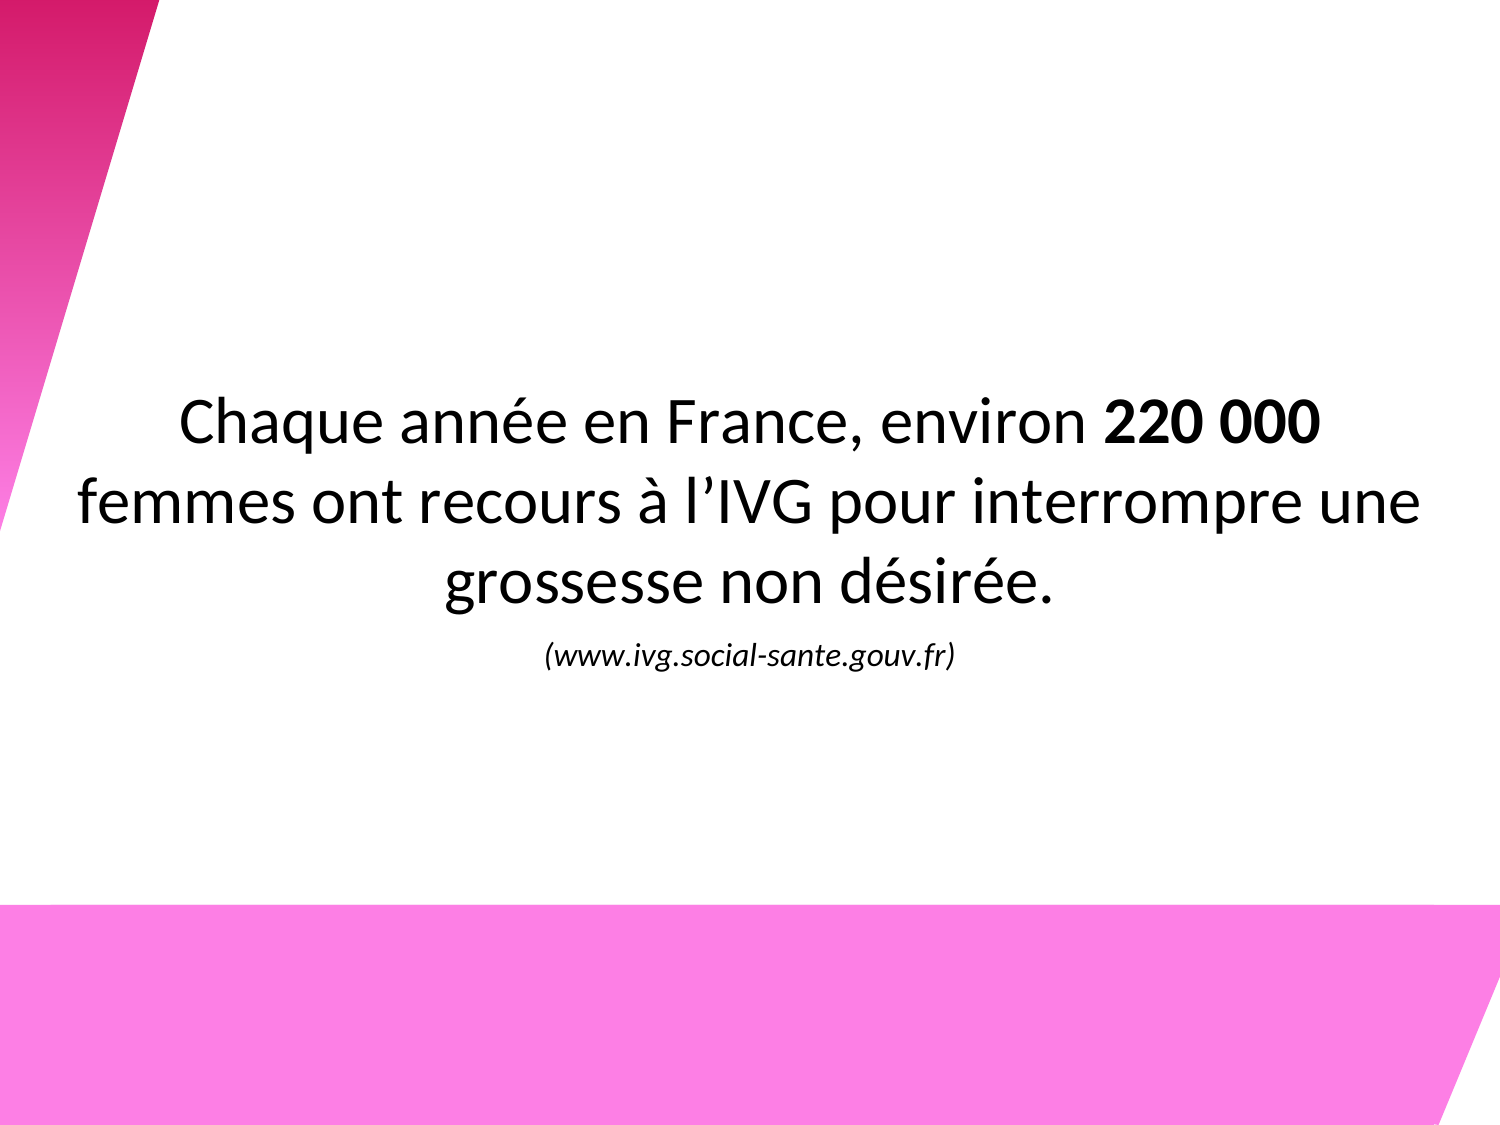

# Chaque année en France, environ 220 000 femmes ont recours à l’IVG pour interrompre une grossesse non désirée.
(www.ivg.social-sante.gouv.fr)